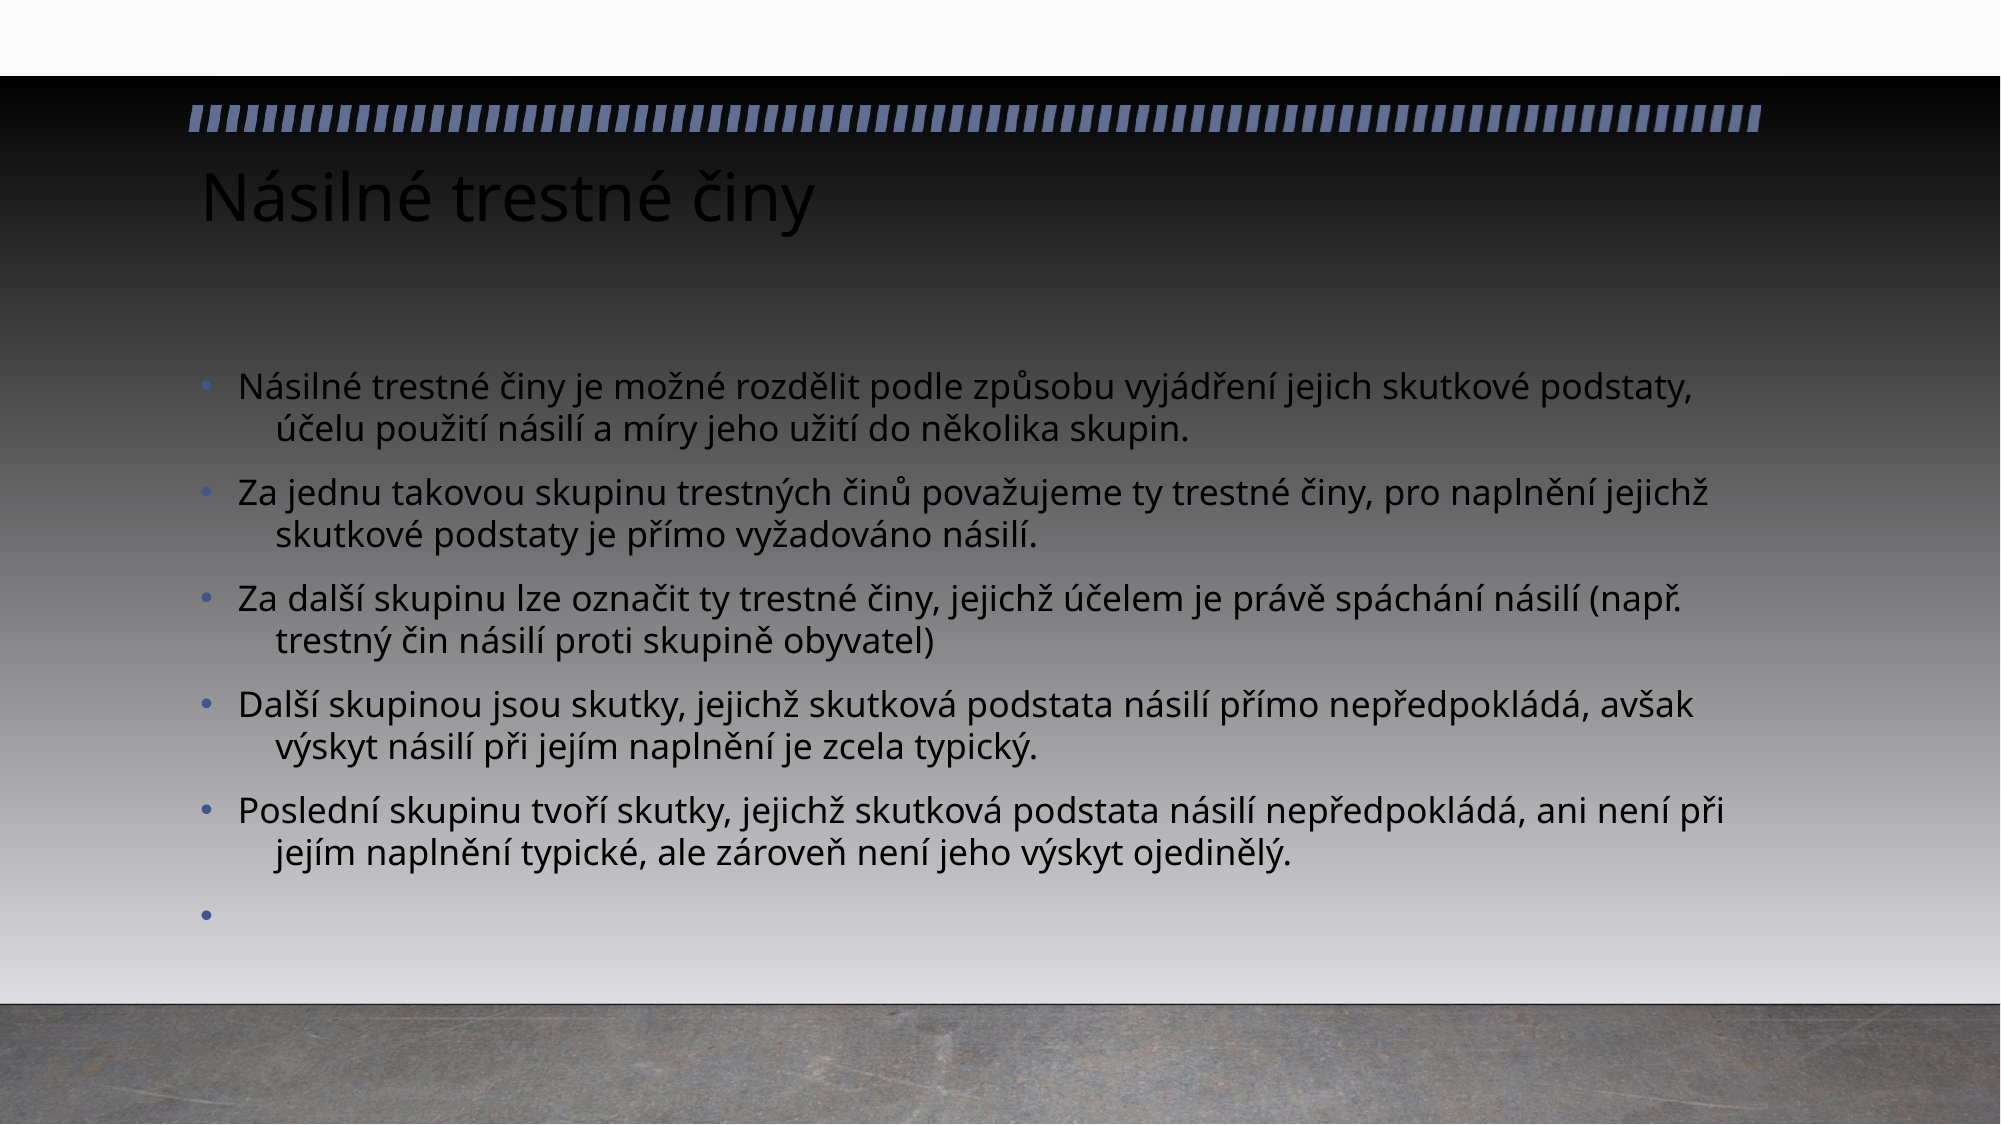

# Násilné trestné činy
Násilné trestné činy je možné rozdělit podle způsobu vyjádření jejich skutkové podstaty, účelu použití násilí a míry jeho užití do několika skupin.
Za jednu takovou skupinu trestných činů považujeme ty trestné činy, pro naplnění jejichž skutkové podstaty je přímo vyžadováno násilí.
Za další skupinu lze označit ty trestné činy, jejichž účelem je právě spáchání násilí (např. trestný čin násilí proti skupině obyvatel)
Další skupinou jsou skutky, jejichž skutková podstata násilí přímo nepředpokládá, avšak výskyt násilí při jejím naplnění je zcela typický.
Poslední skupinu tvoří skutky, jejichž skutková podstata násilí nepředpokládá, ani není při jejím naplnění typické, ale zároveň není jeho výskyt ojedinělý.